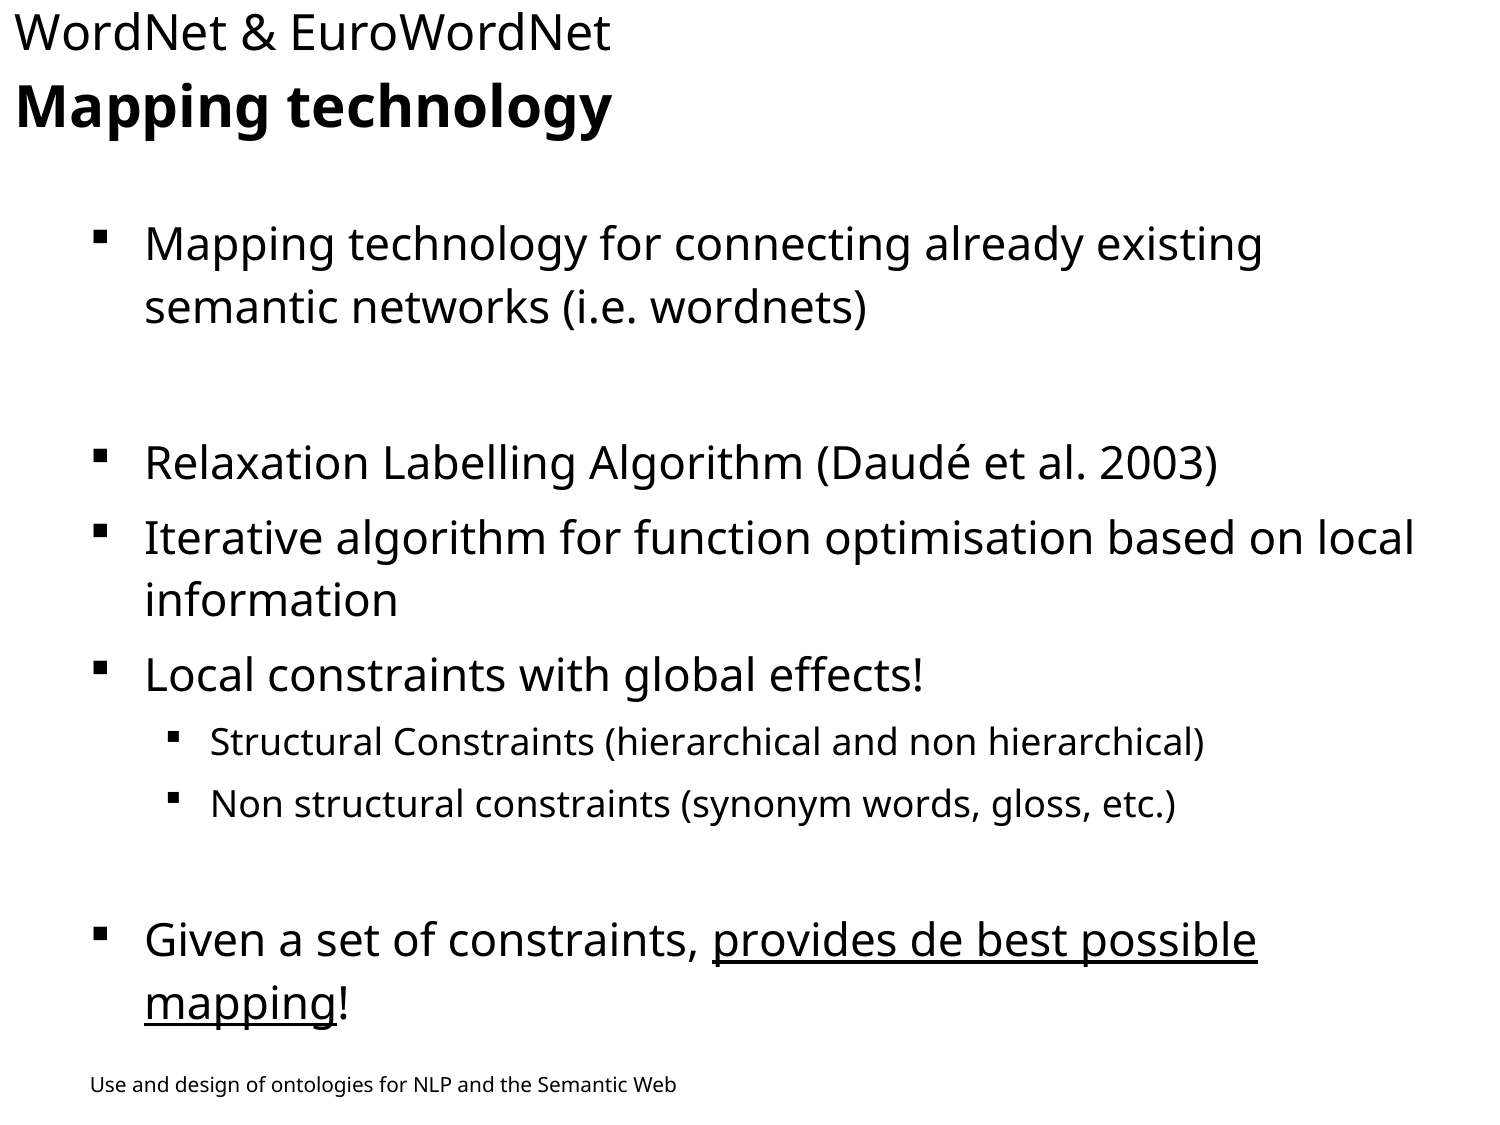

# WordNet & EuroWordNet Mapping technology
Mapping technology for connecting already existing semantic networks (i.e. wordnets)
Relaxation Labelling Algorithm (Daudé et al. 2003)
Iterative algorithm for function optimisation based on local information
Local constraints with global effects!
Structural Constraints (hierarchical and non hierarchical)
Non structural constraints (synonym words, gloss, etc.)
Given a set of constraints, provides de best possible mapping!